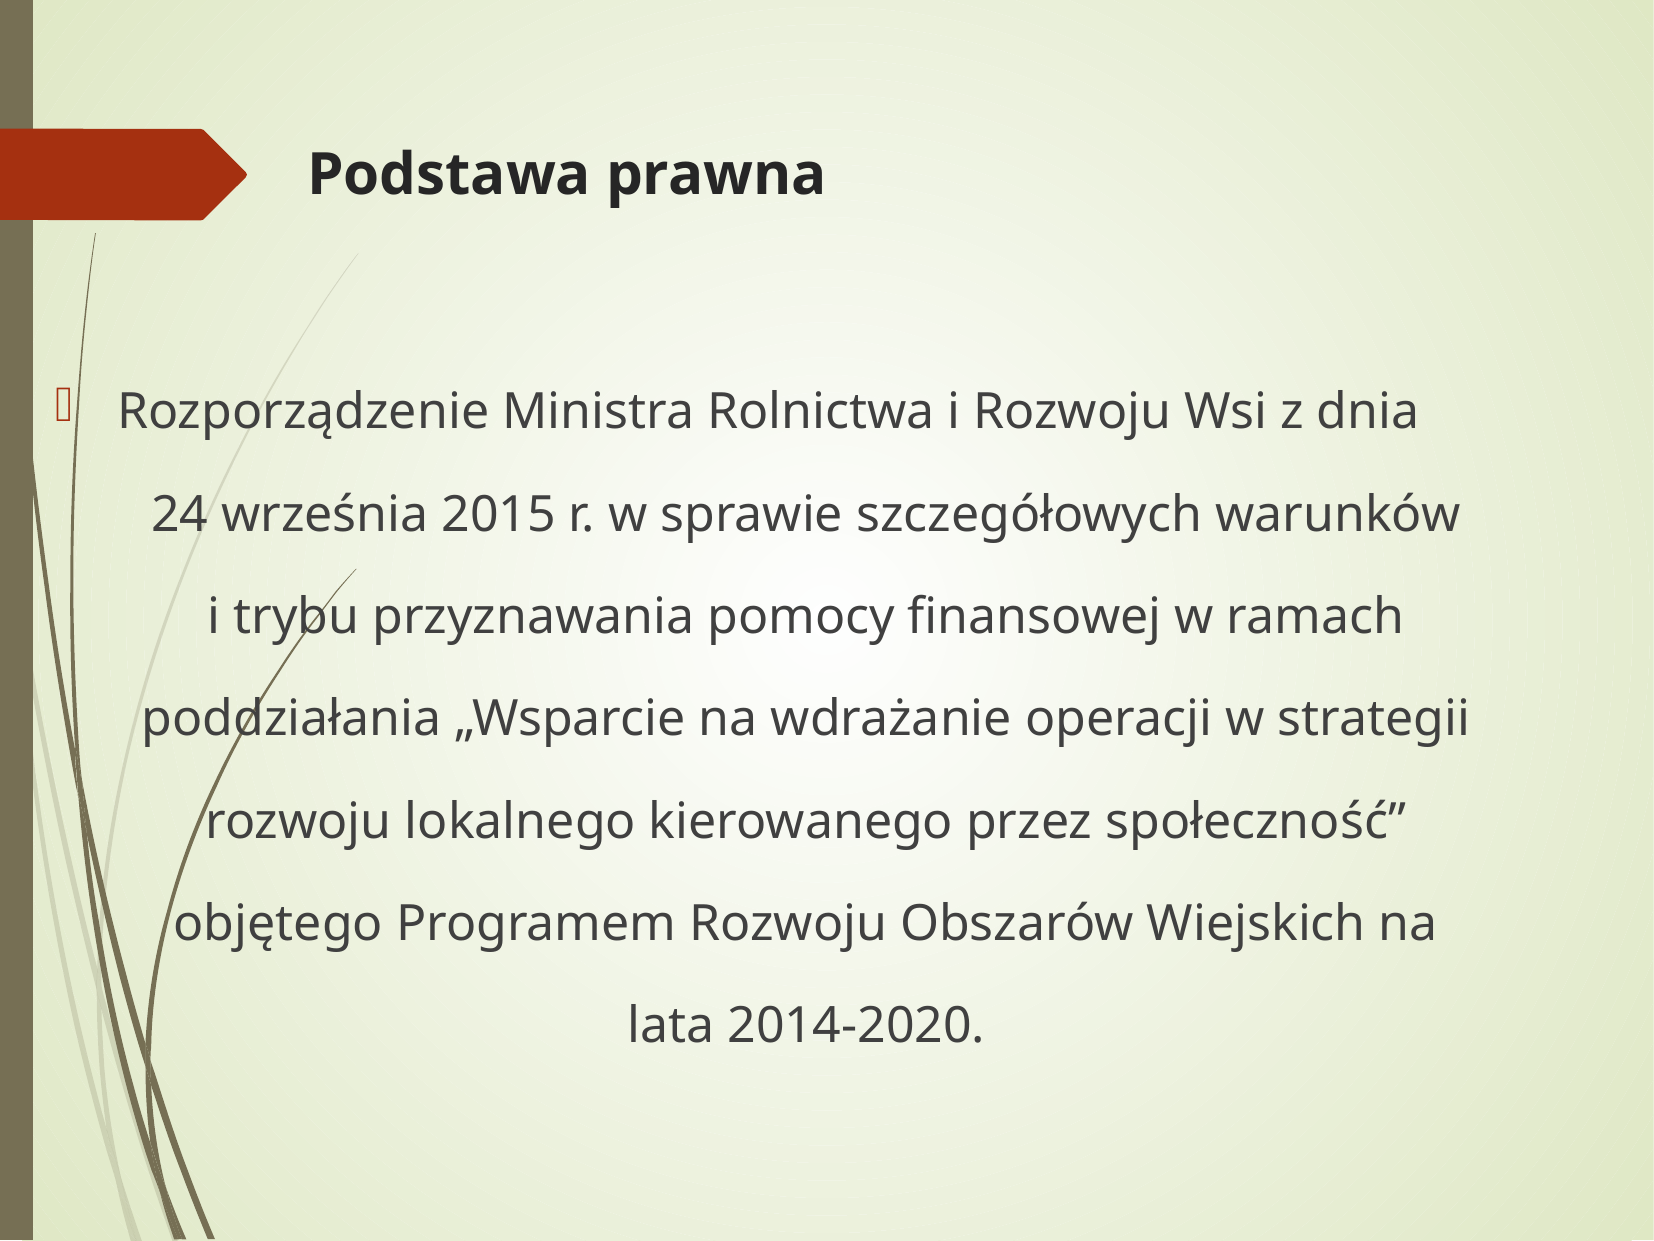

# Podstawa prawna
Rozporządzenie Ministra Rolnictwa i Rozwoju Wsi z dnia
24 września 2015 r. w sprawie szczegółowych warunków i trybu przyznawania pomocy finansowej w ramach poddziałania „Wsparcie na wdrażanie operacji w strategii rozwoju lokalnego kierowanego przez społeczność” objętego Programem Rozwoju Obszarów Wiejskich na lata 2014-2020.